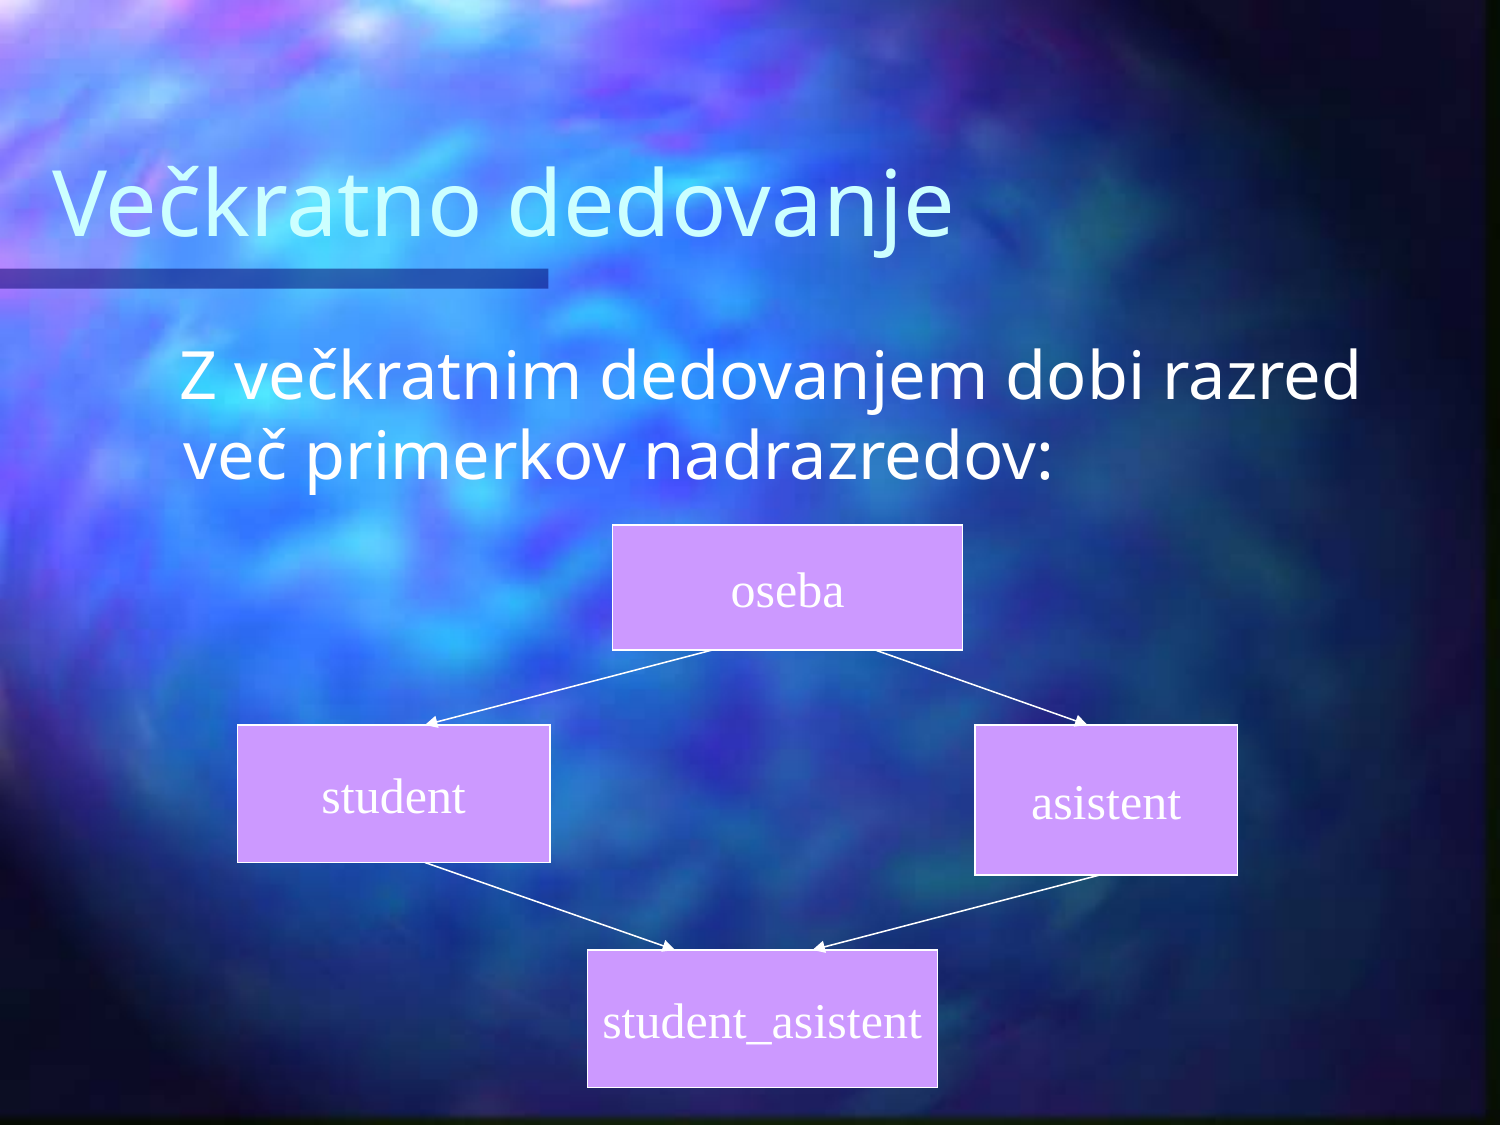

# Večkratno dedovanje
 Z večkratnim dedovanjem dobi razred več primerkov nadrazredov:
oseba
student
asistent
student_asistent